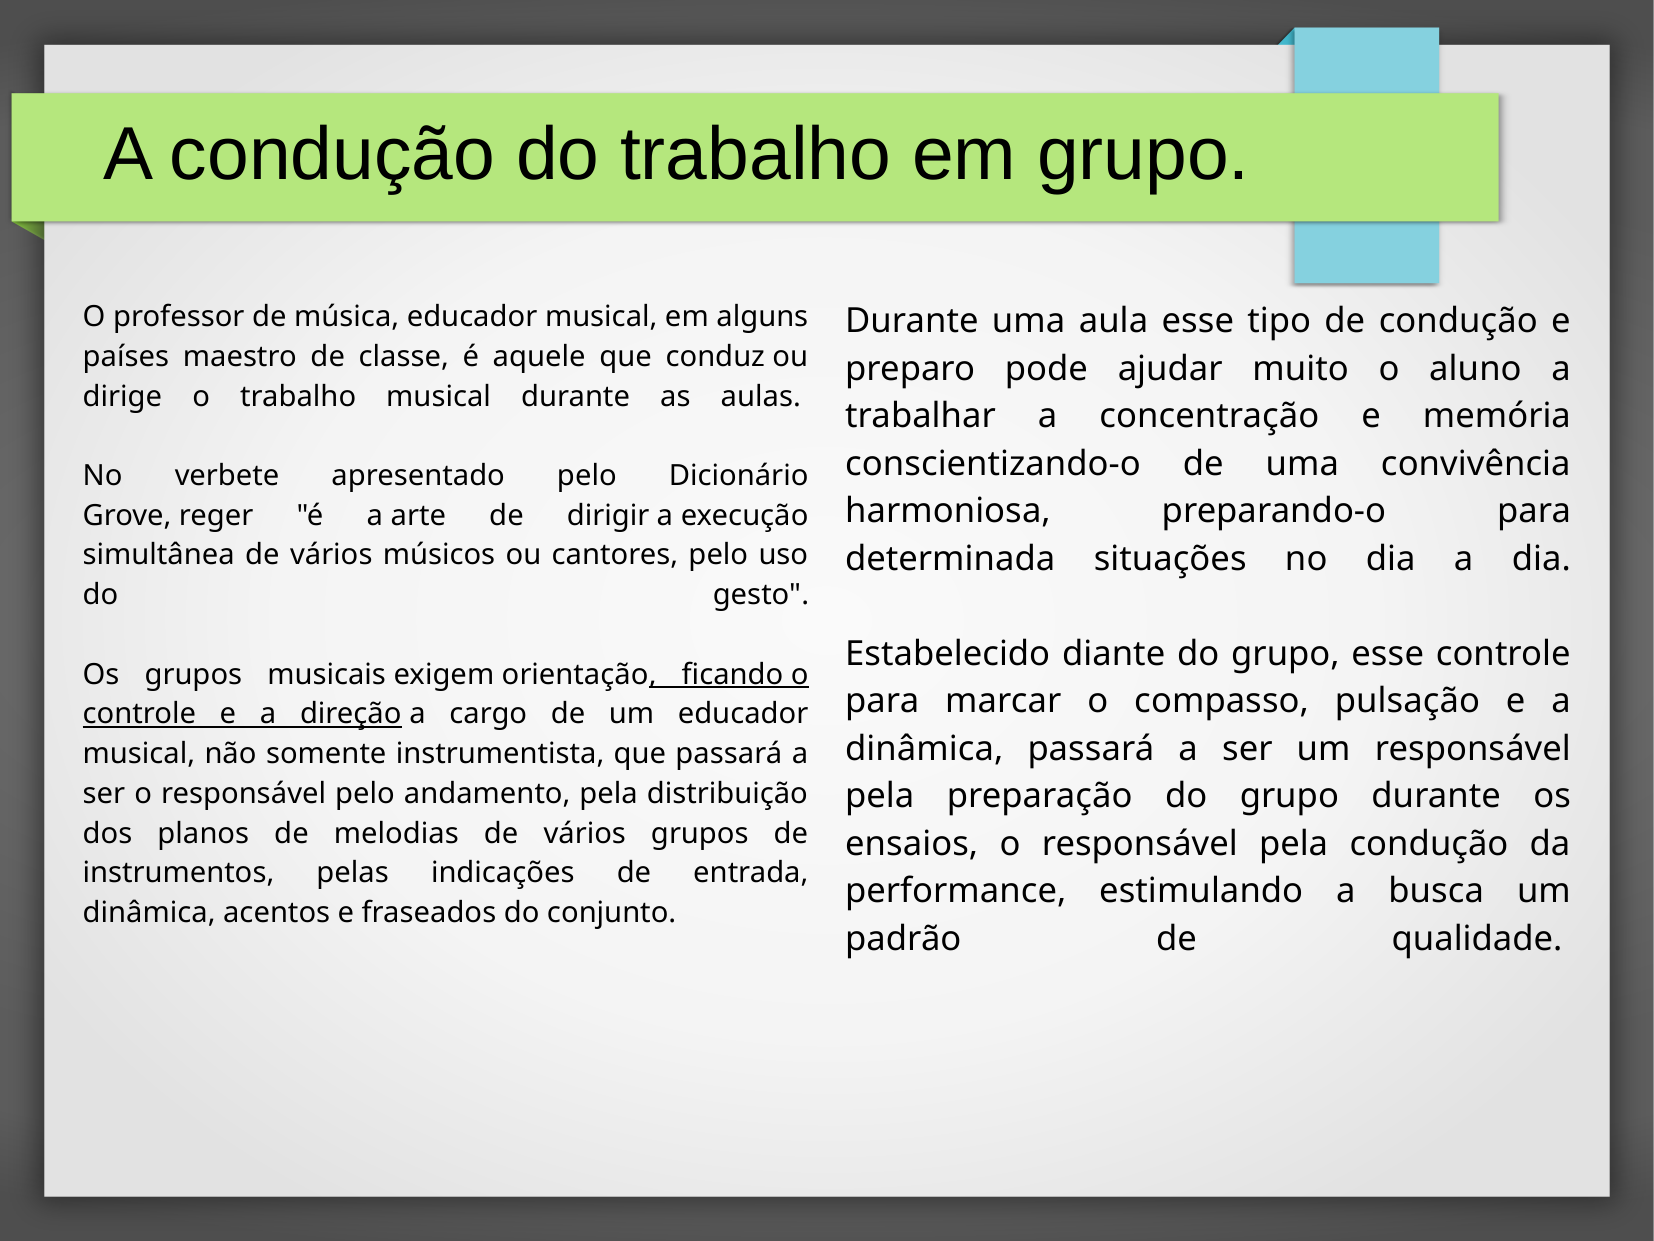

# A condução do trabalho em grupo.
O professor de música, educador musical, em alguns países maestro de classe, é aquele que conduz ou dirige o trabalho musical durante as aulas. 
No verbete apresentado pelo Dicionário Grove, reger "é a arte de dirigir a execução simultânea de vários músicos ou cantores, pelo uso do gesto".
Os grupos musicais exigem orientação, ficando o controle e a direção a cargo de um educador musical, não somente instrumentista, que passará a ser o responsável pelo andamento, pela distribuição dos planos de melodias de vários grupos de instrumentos, pelas indicações de entrada, dinâmica, acentos e fraseados do conjunto.
Durante uma aula esse tipo de condução e preparo pode ajudar muito o aluno a trabalhar a concentração e memória conscientizando-o de uma convivência harmoniosa, preparando-o para determinada situações no dia a dia.
Estabelecido diante do grupo, esse controle para marcar o compasso, pulsação e a dinâmica, passará a ser um responsável pela preparação do grupo durante os ensaios, o responsável pela condução da performance, estimulando a busca um padrão de qualidade.